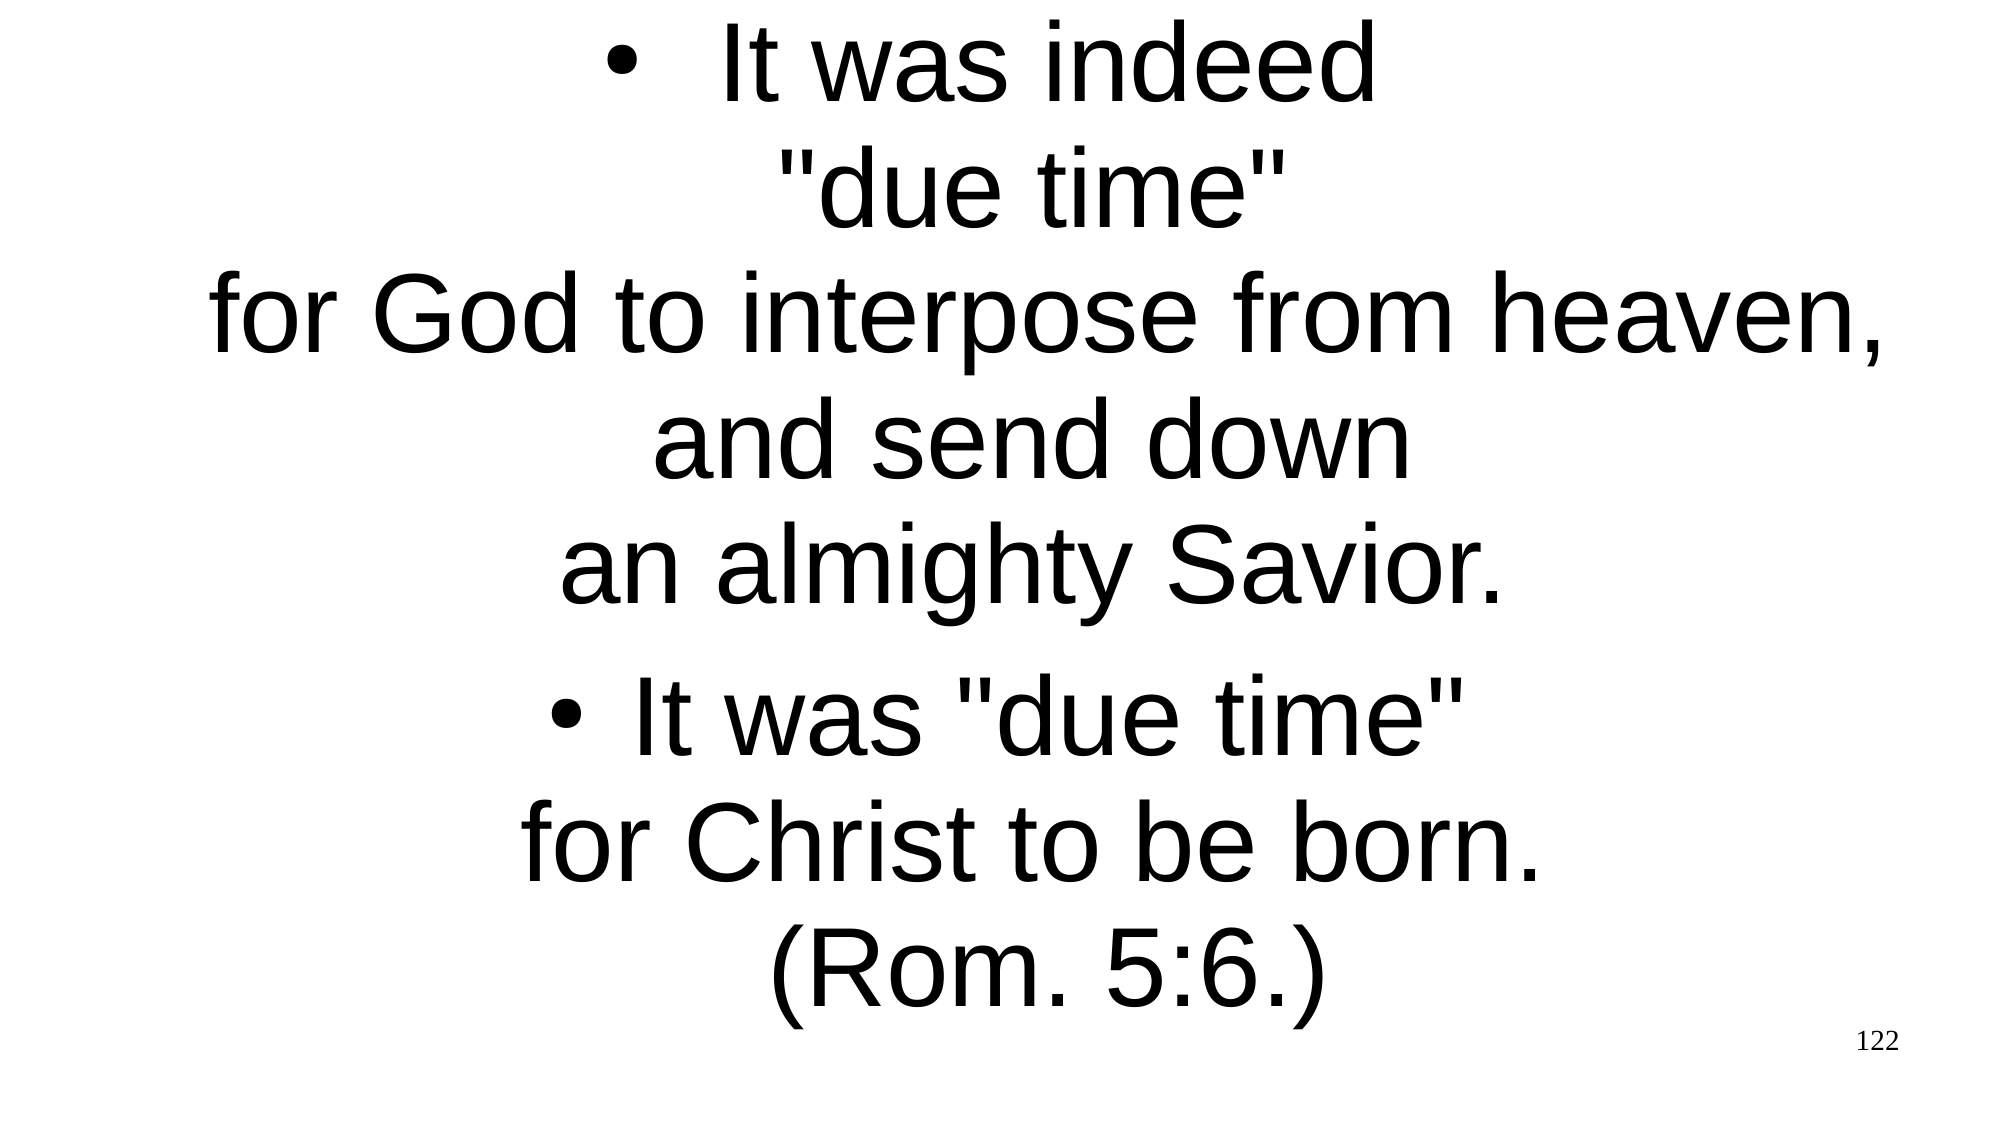

# It was indeed "due time" for God to interpose from heaven, and send down an almighty Savior.
 It was "due time"
for Christ to be born.
 (Rom. 5:6.)
122